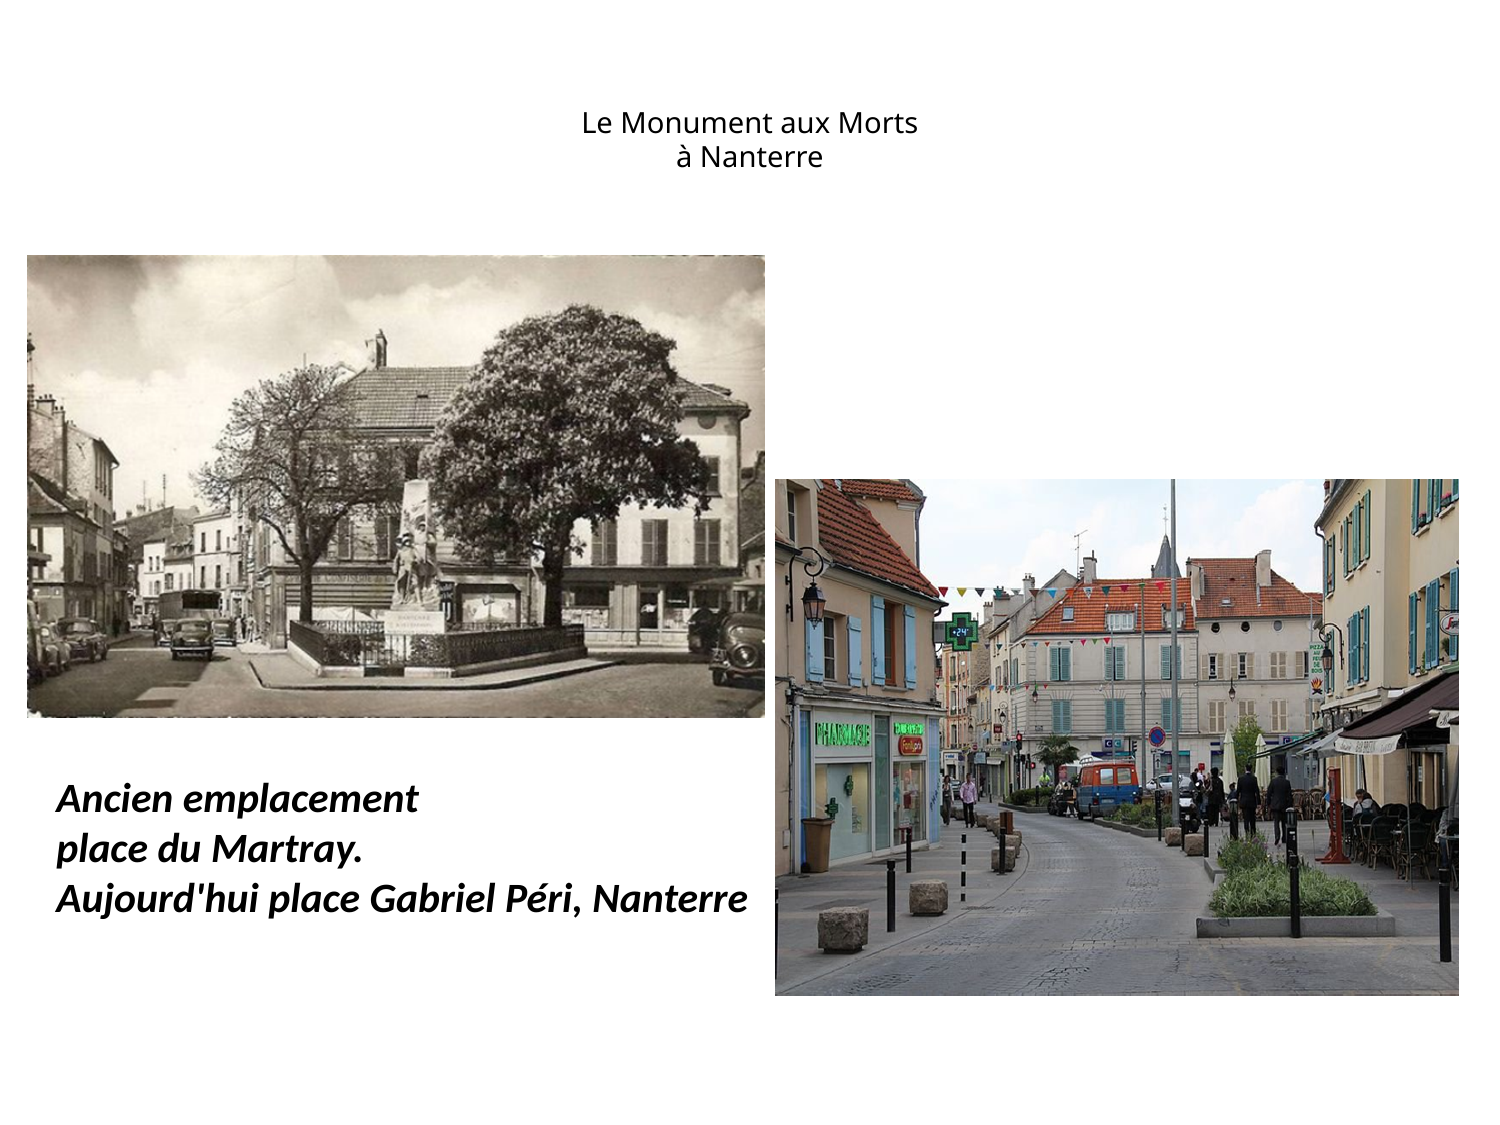

# Le Monument aux Morts à Nanterre
Ancien emplacement
place du Martray.
Aujourd'hui place Gabriel Péri, Nanterre